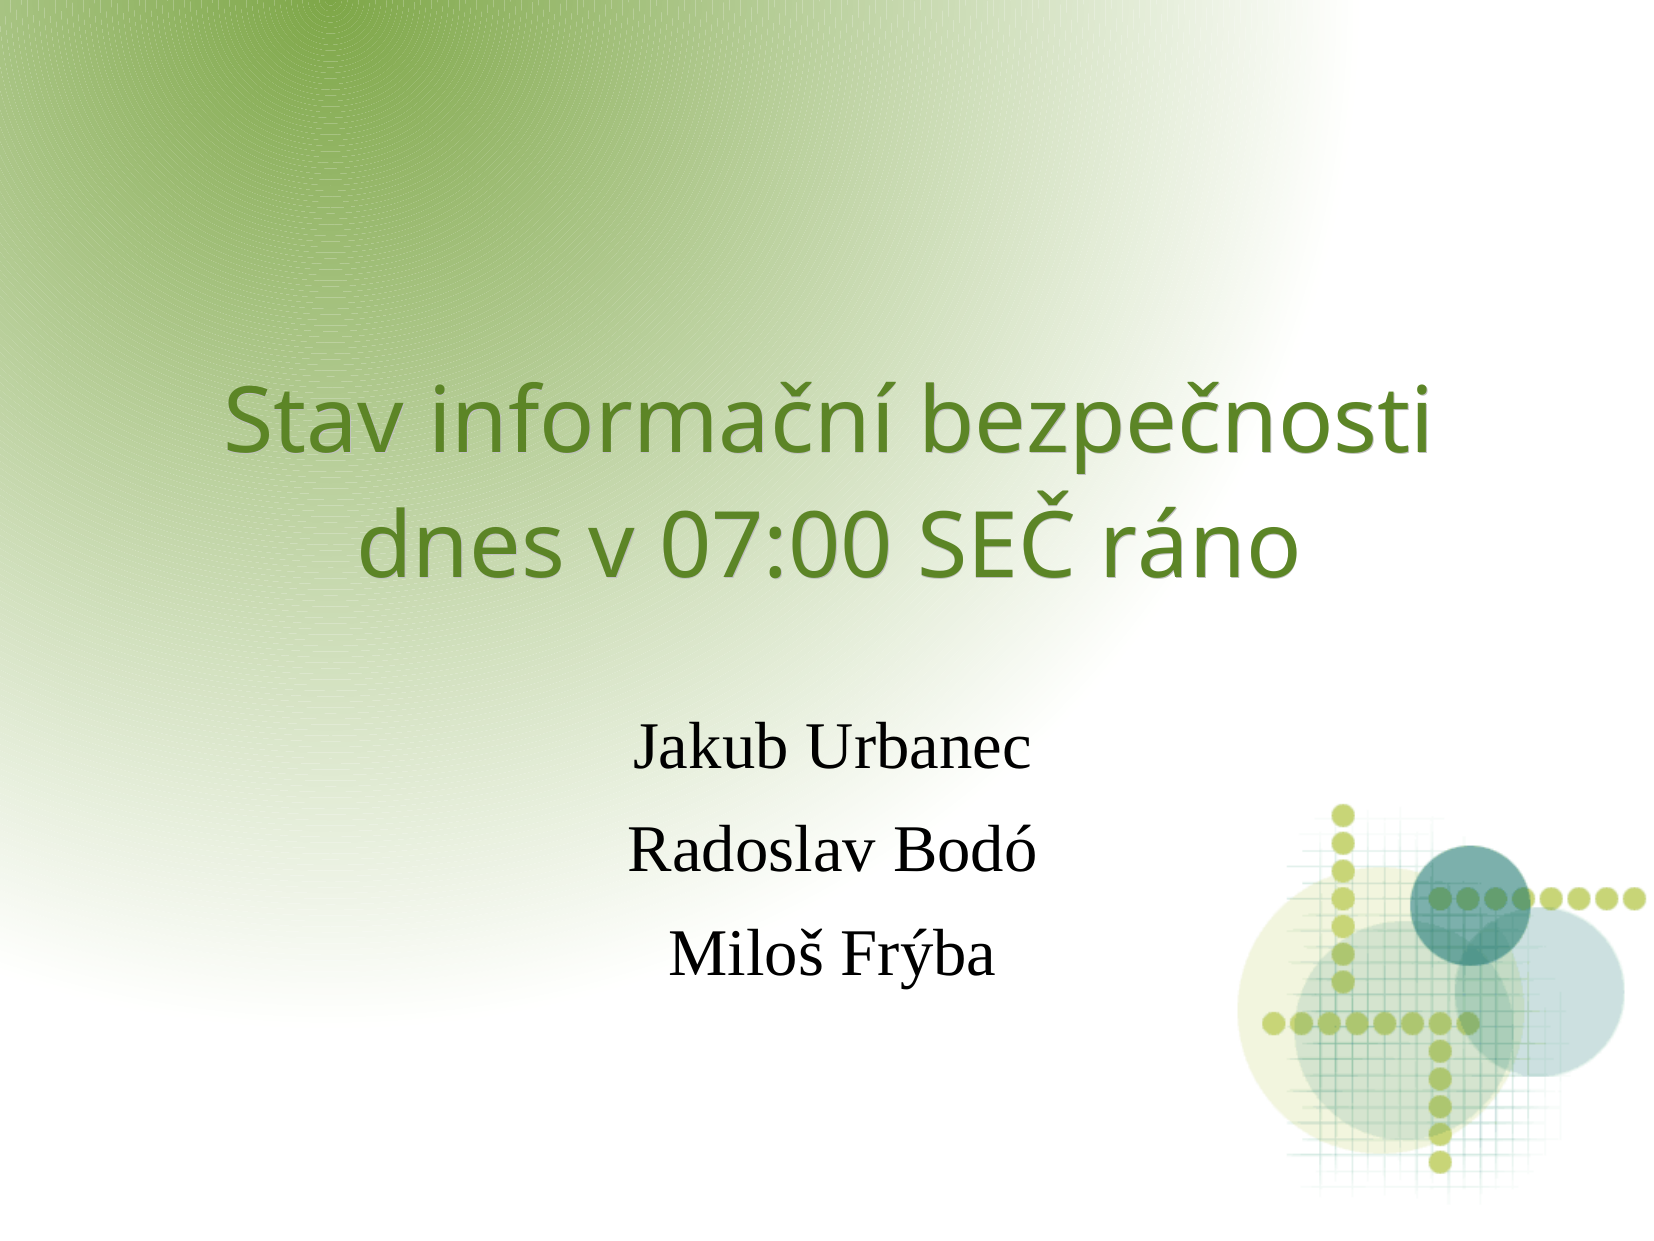

# Stav informační bezpečnosti dnes v 07:00 SEČ ráno
Jakub Urbanec
Radoslav Bodó
Miloš Frýba